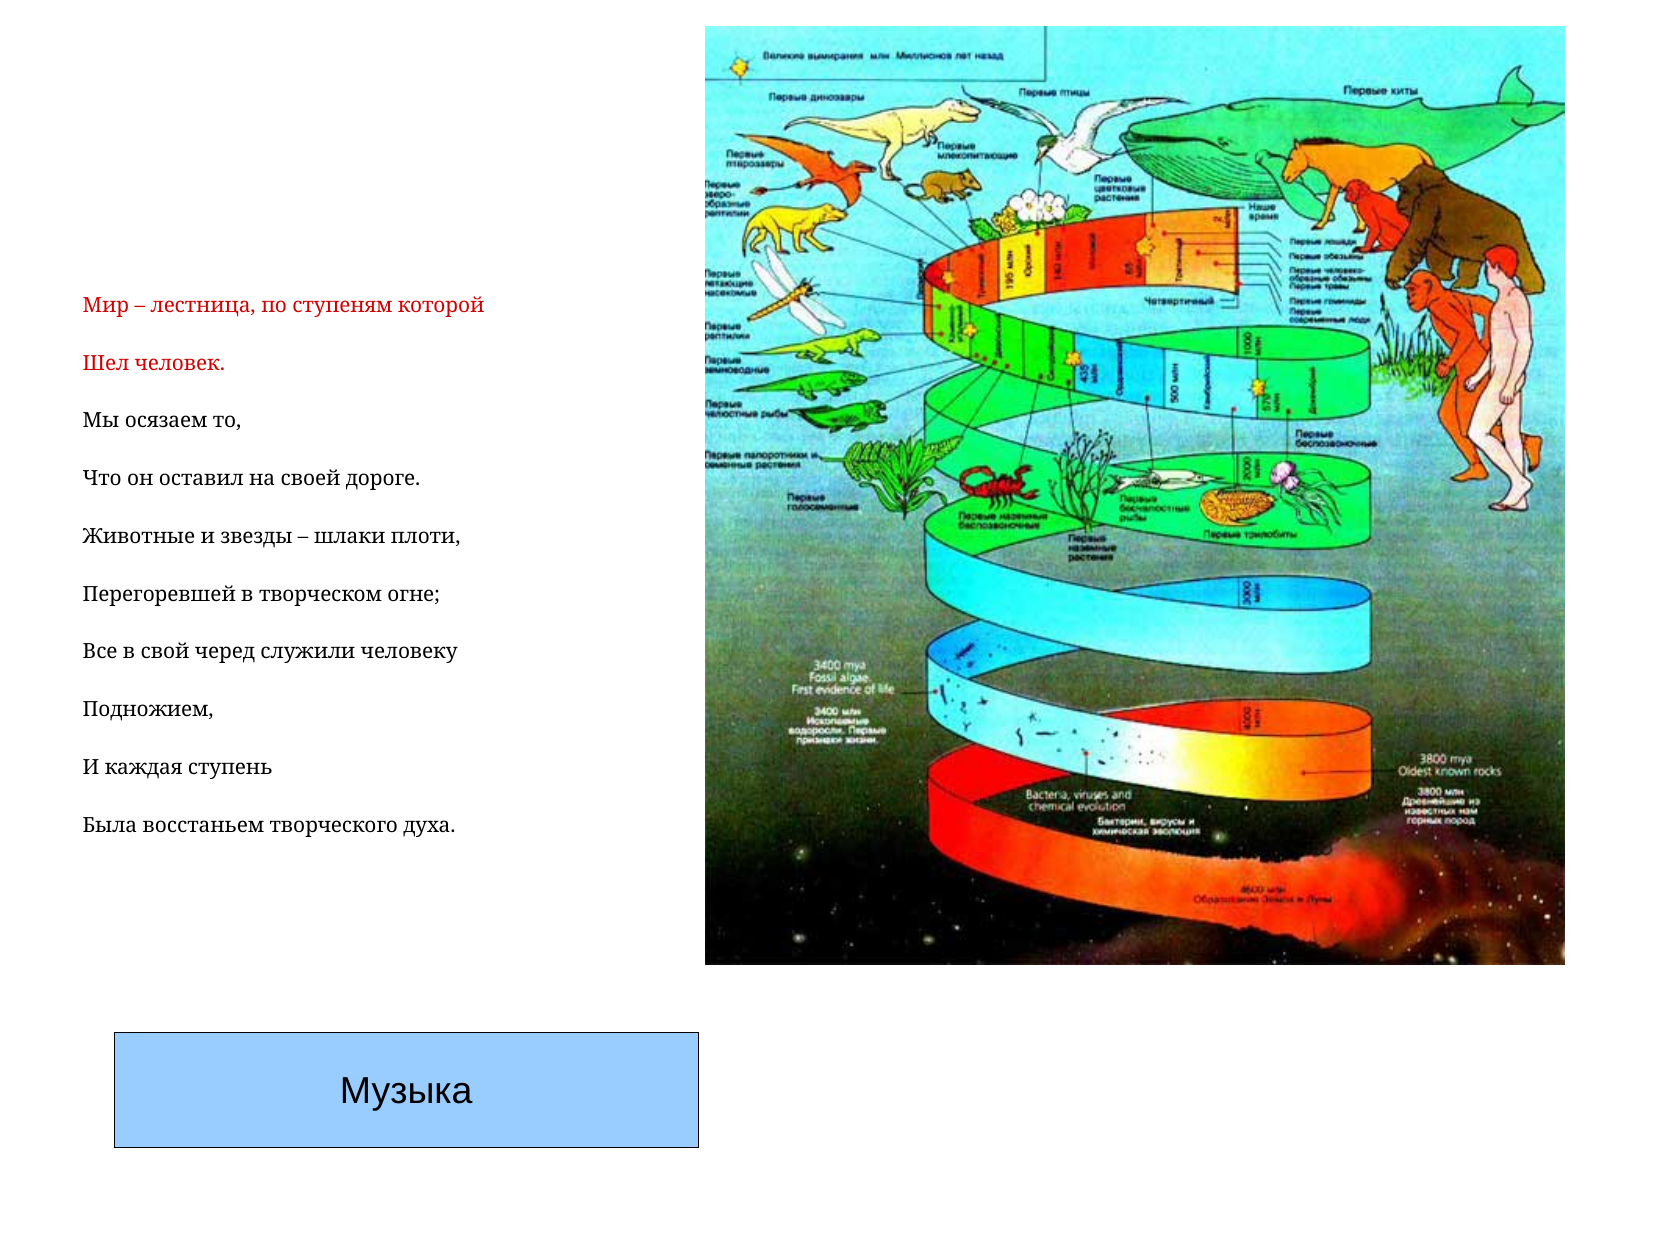

# Мир – лестница, по ступеням которой
Шел человек.
Мы осязаем то,
Что он оставил на своей дороге.
Животные и звезды – шлаки плоти,
Перегоревшей в творческом огне;
Все в свой черед служили человеку
Подножием,
И каждая ступень
Была восстаньем творческого духа.
Музыка